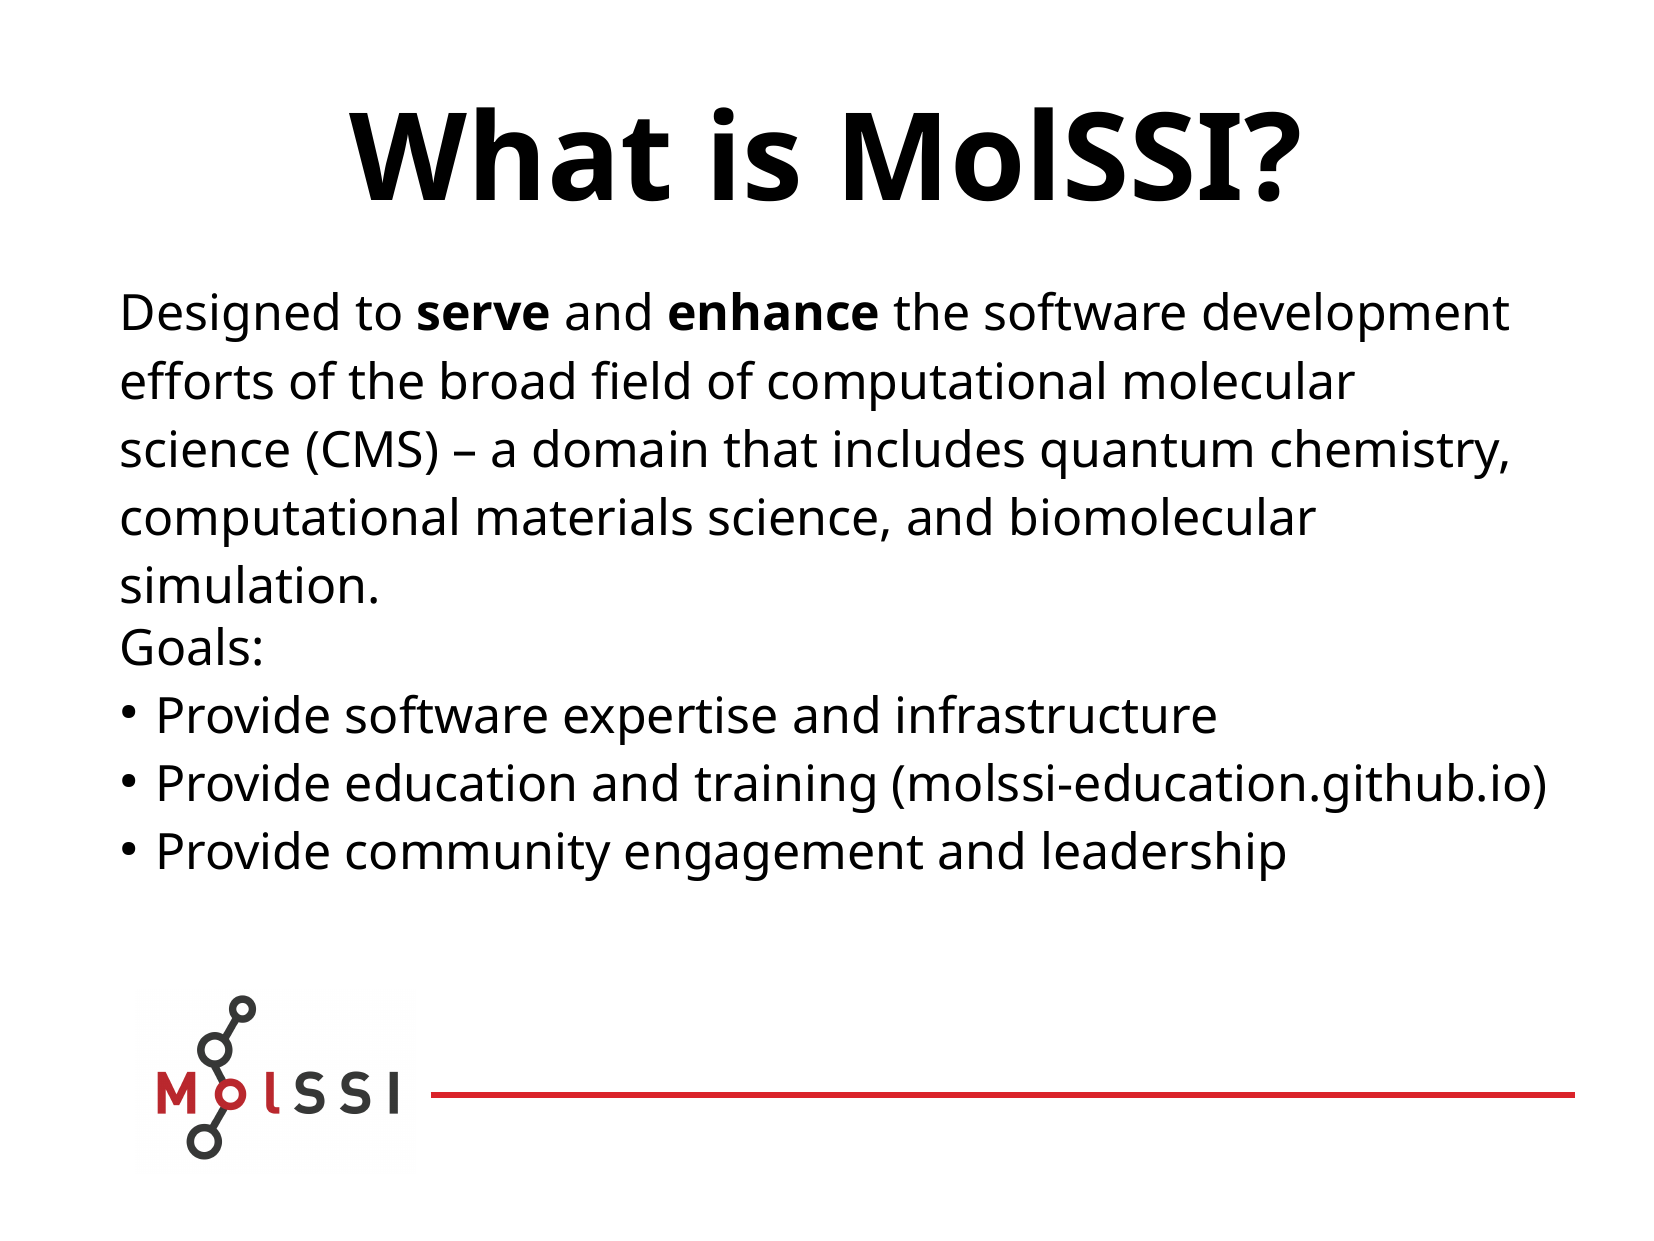

# What is MolSSI?
Designed to serve and enhance the software development efforts of the broad field of computational molecular science (CMS) – a domain that includes quantum chemistry, computational materials science, and biomolecular simulation.
Goals:
Provide software expertise and infrastructure
Provide education and training (molssi-education.github.io)
Provide community engagement and leadership